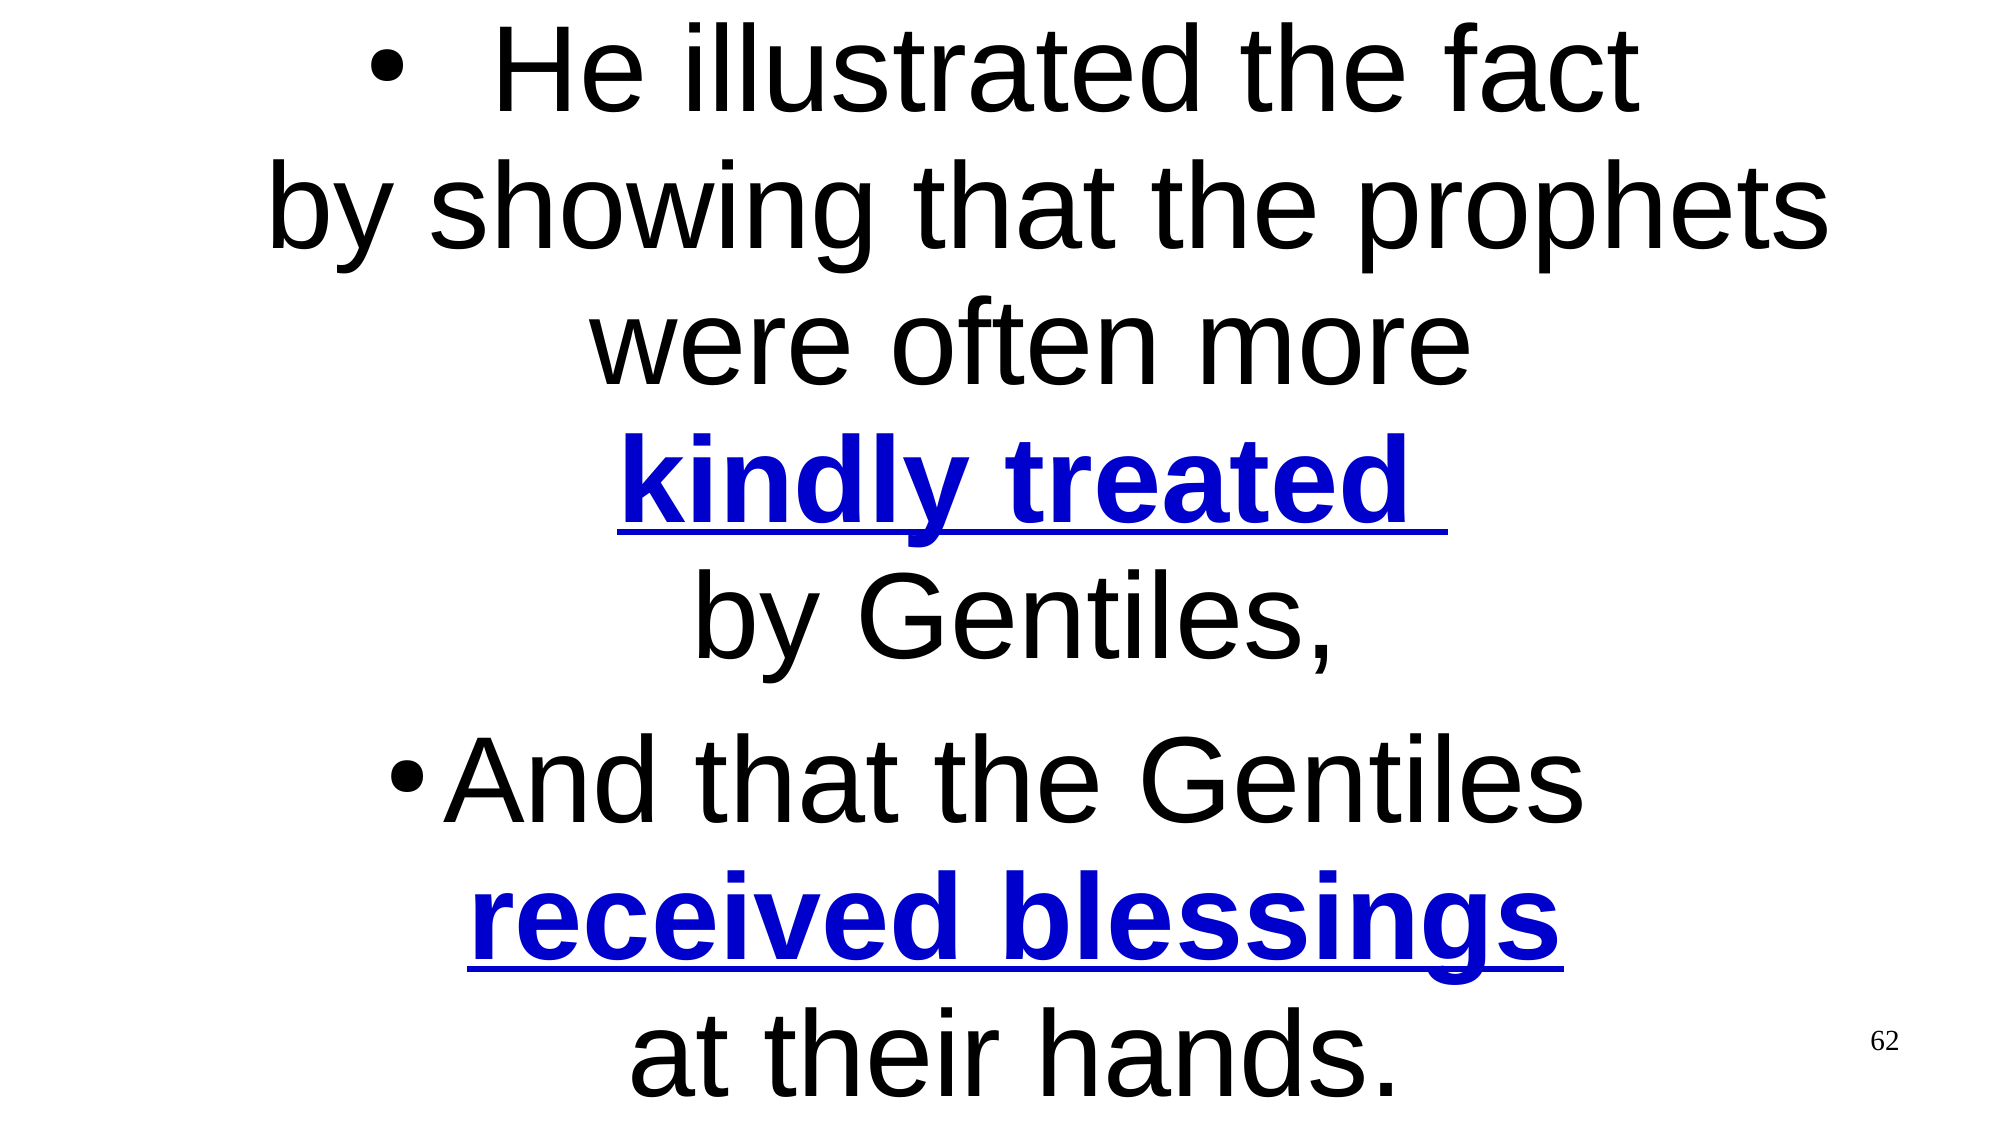

# He illustrated the fact by showing that the prophets were often more kindly treated by Gentiles,
And that the Gentiles
received blessings
at their hands.
62